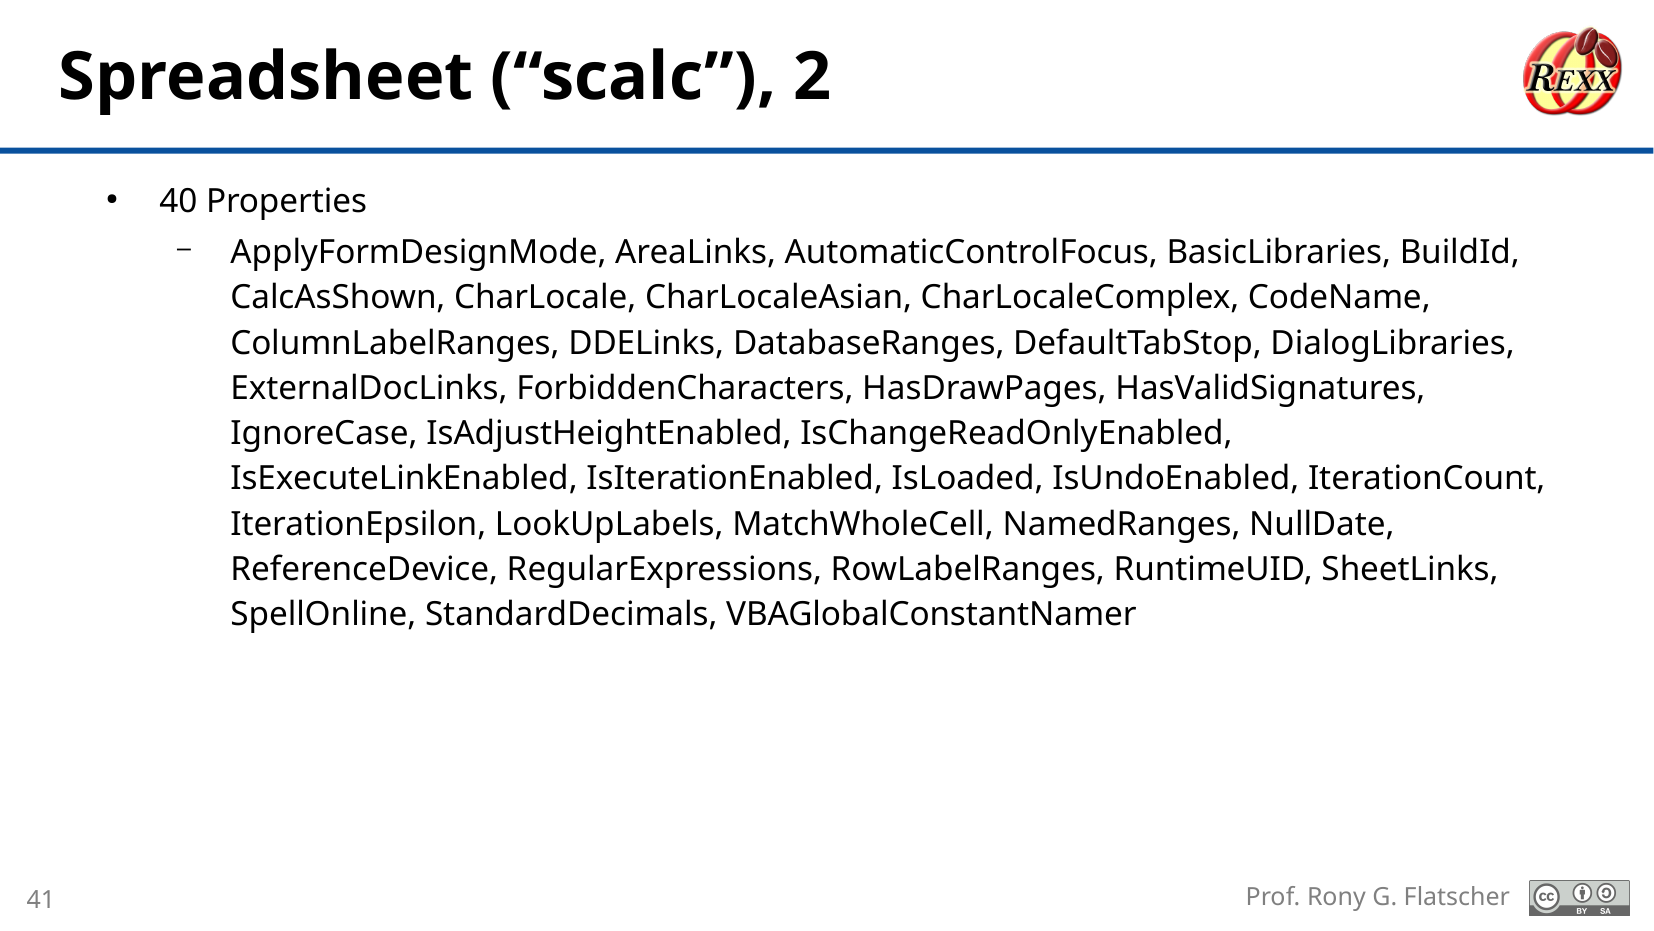

# Spreadsheet (“scalc”), 2
40 Properties
ApplyFormDesignMode, AreaLinks, AutomaticControlFocus, BasicLibraries, BuildId, CalcAsShown, CharLocale, CharLocaleAsian, CharLocaleComplex, CodeName, ColumnLabelRanges, DDELinks, DatabaseRanges, DefaultTabStop, DialogLibraries, ExternalDocLinks, ForbiddenCharacters, HasDrawPages, HasValidSignatures, IgnoreCase, IsAdjustHeightEnabled, IsChangeReadOnlyEnabled, IsExecuteLinkEnabled, IsIterationEnabled, IsLoaded, IsUndoEnabled, IterationCount, IterationEpsilon, LookUpLabels, MatchWholeCell, NamedRanges, NullDate, ReferenceDevice, RegularExpressions, RowLabelRanges, RuntimeUID, SheetLinks, SpellOnline, StandardDecimals, VBAGlobalConstantNamer